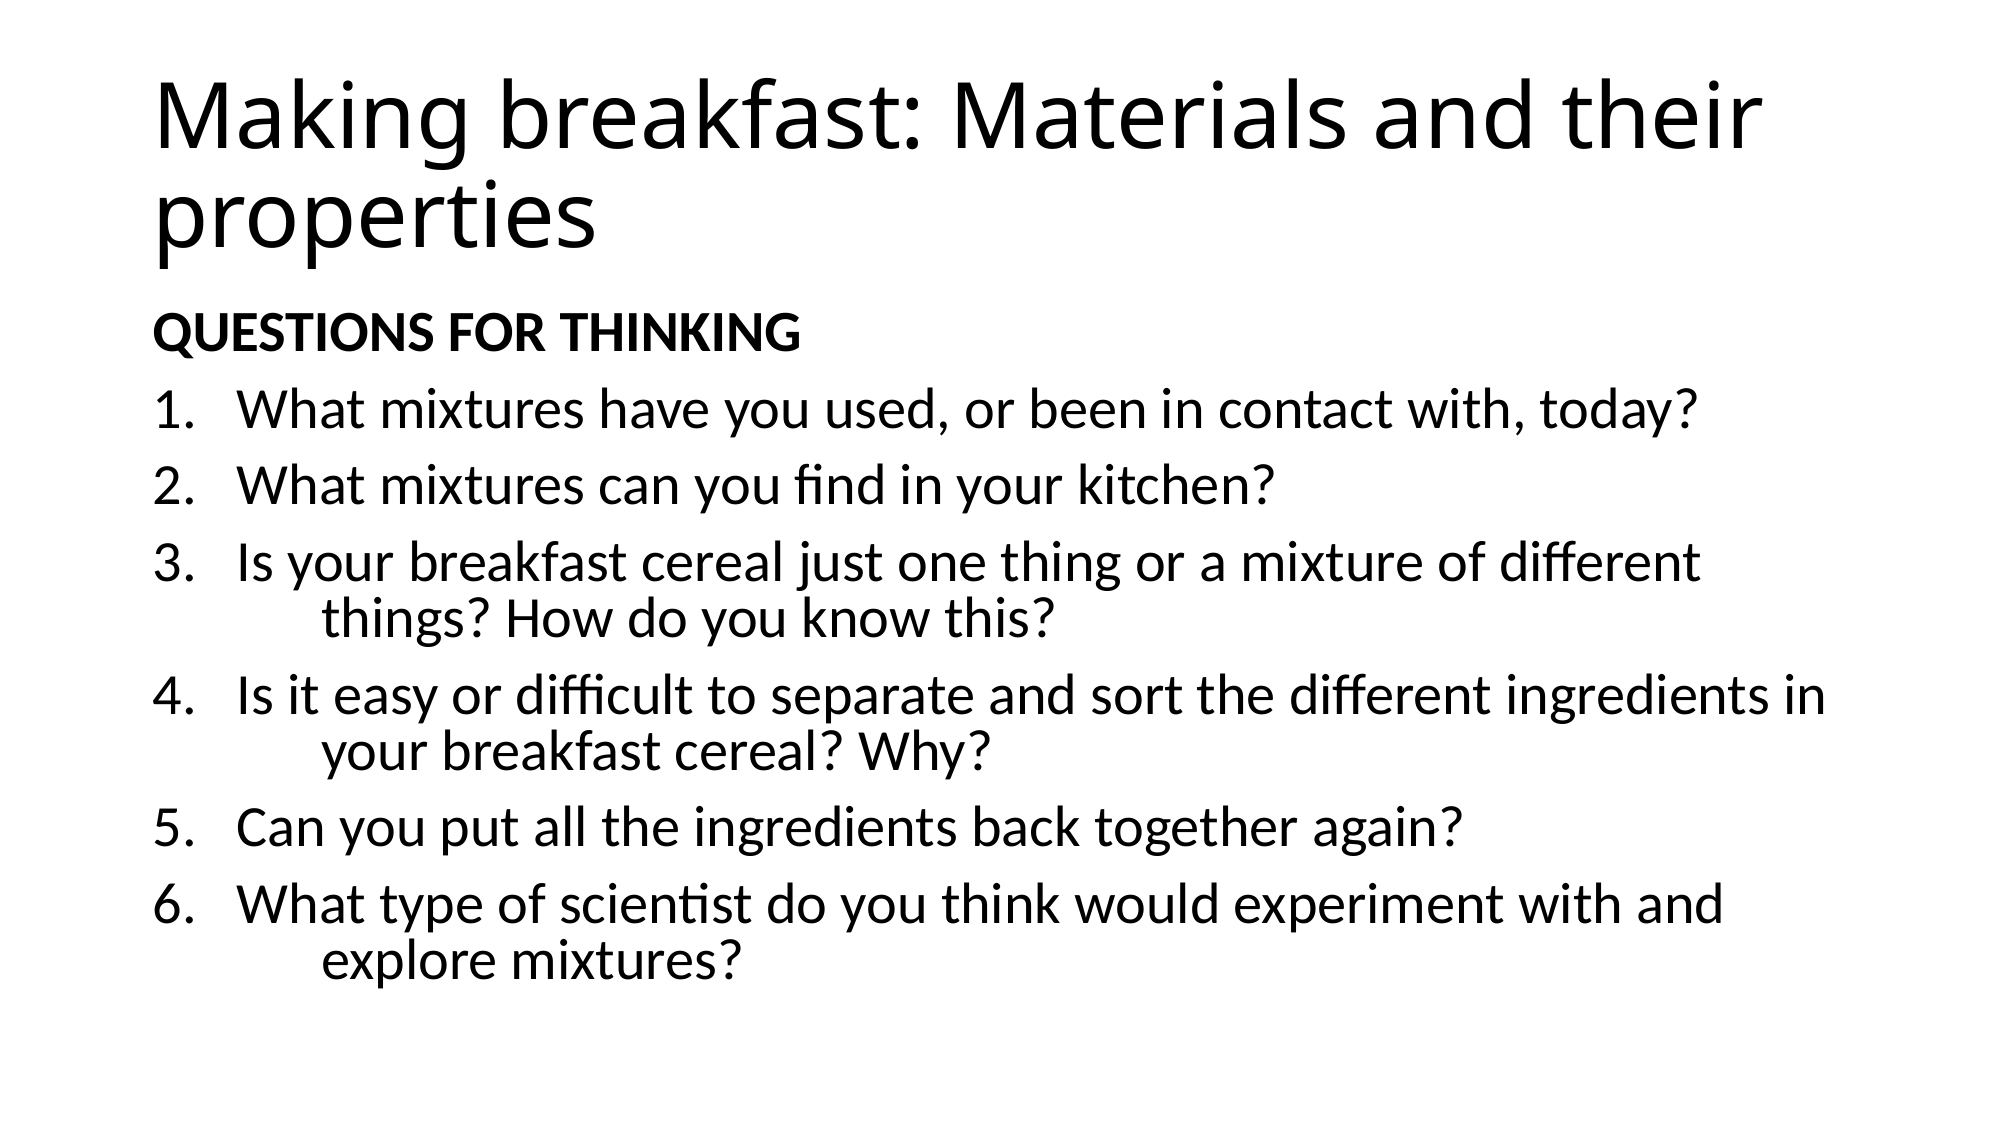

# Making breakfast: Materials and their properties
QUESTIONS FOR THINKING
What mixtures have you used, or been in contact with, today?
What mixtures can you find in your kitchen?
Is your breakfast cereal just one thing or a mixture of different things? How do you know this?
Is it easy or difficult to separate and sort the different ingredients in your breakfast cereal? Why?
Can you put all the ingredients back together again?
What type of scientist do you think would experiment with and explore mixtures?